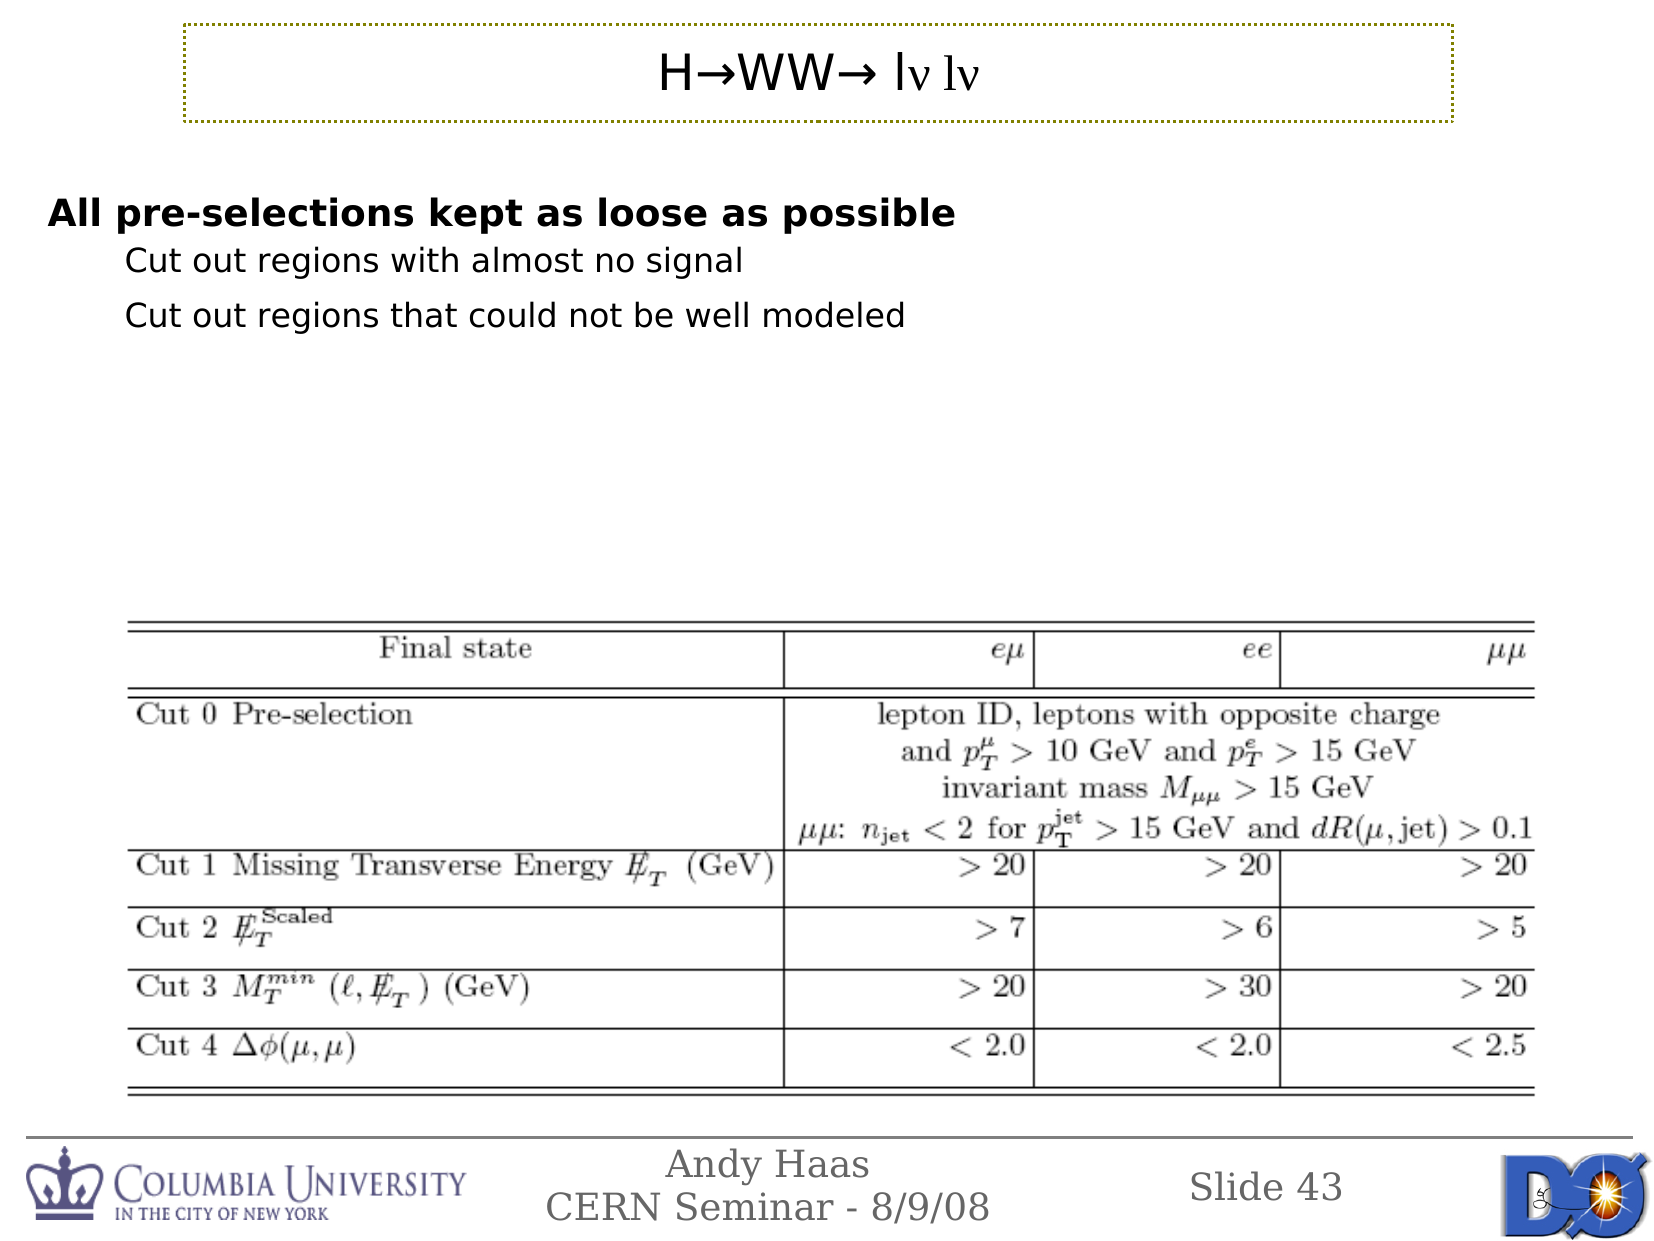

# H→WW→ lν lν
All pre-selections kept as loose as possible
Cut out regions with almost no signal
Cut out regions that could not be well modeled